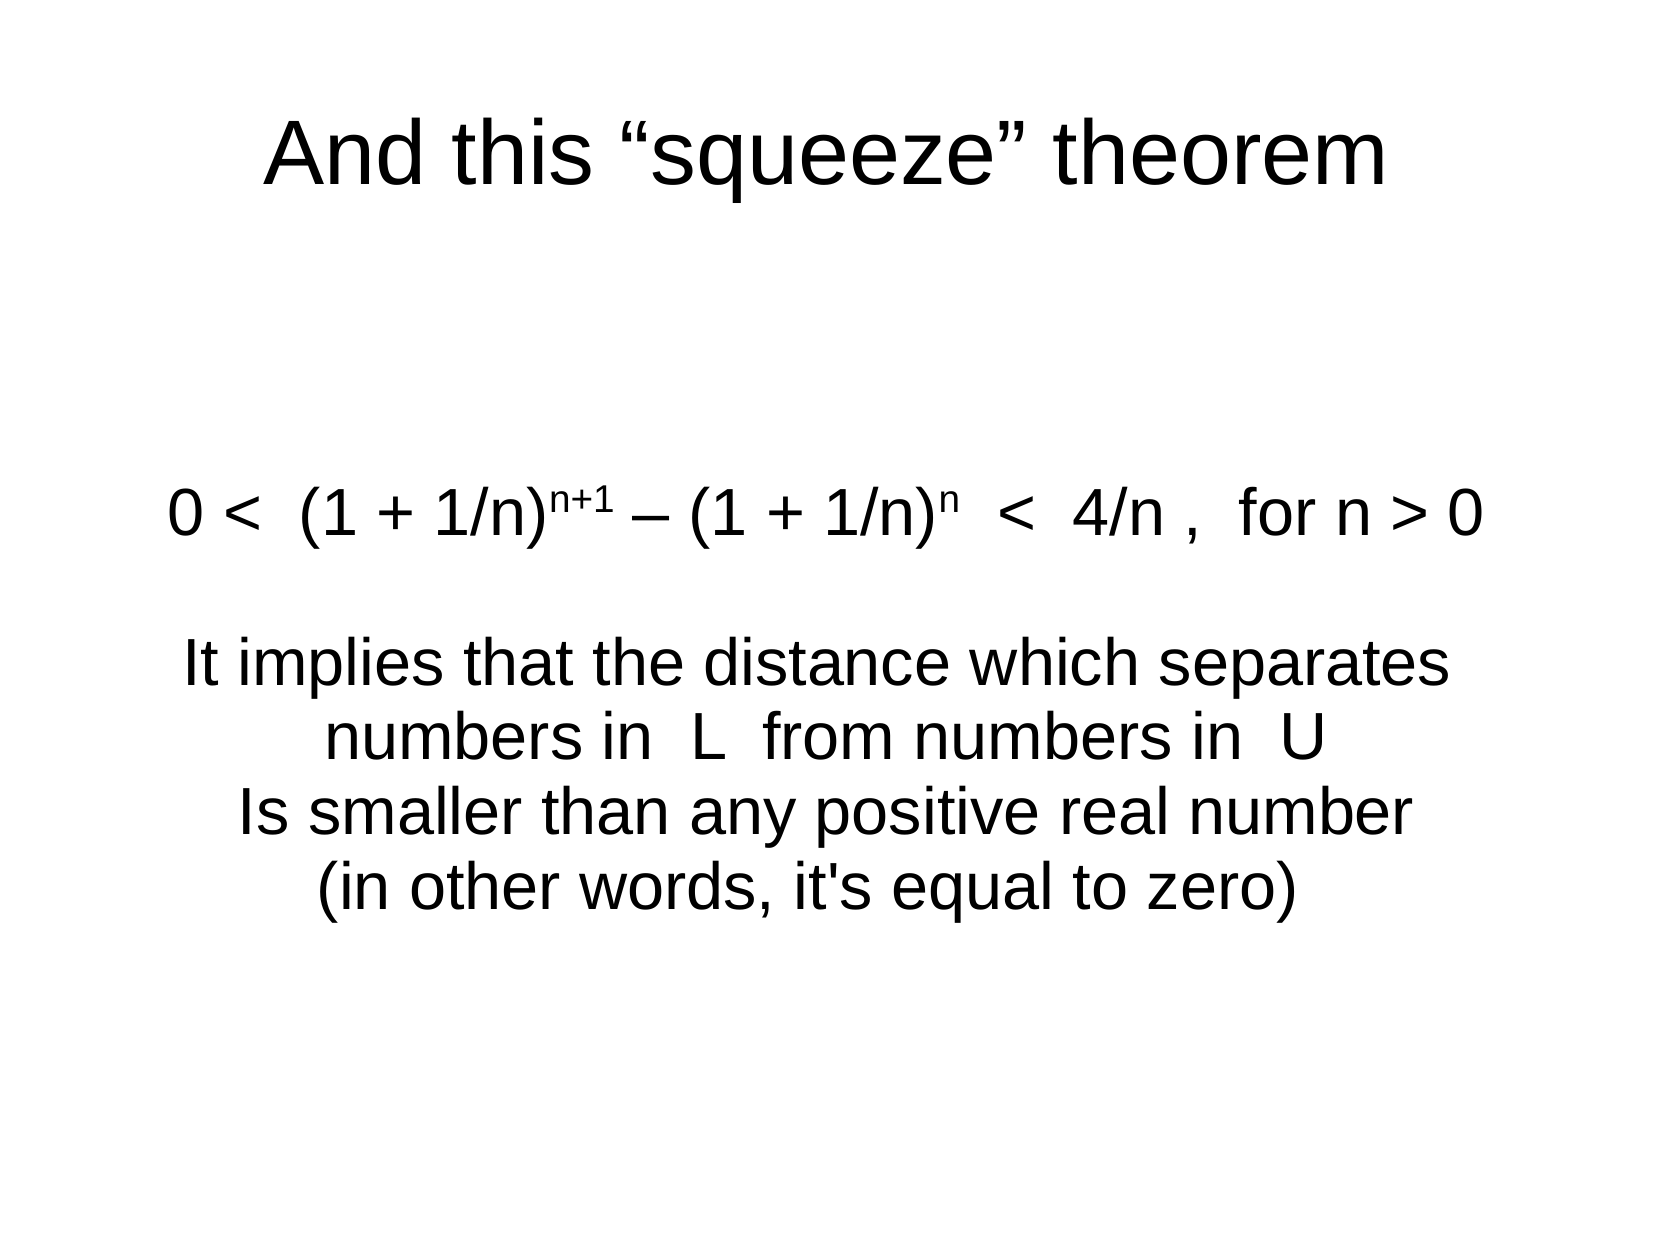

# And this “squeeze” theorem
0 < (1 + 1/n)n+1 – (1 + 1/n)n < 4/n , for n > 0
It implies that the distance which separates numbers in L from numbers in U
Is smaller than any positive real number
(in other words, it's equal to zero)